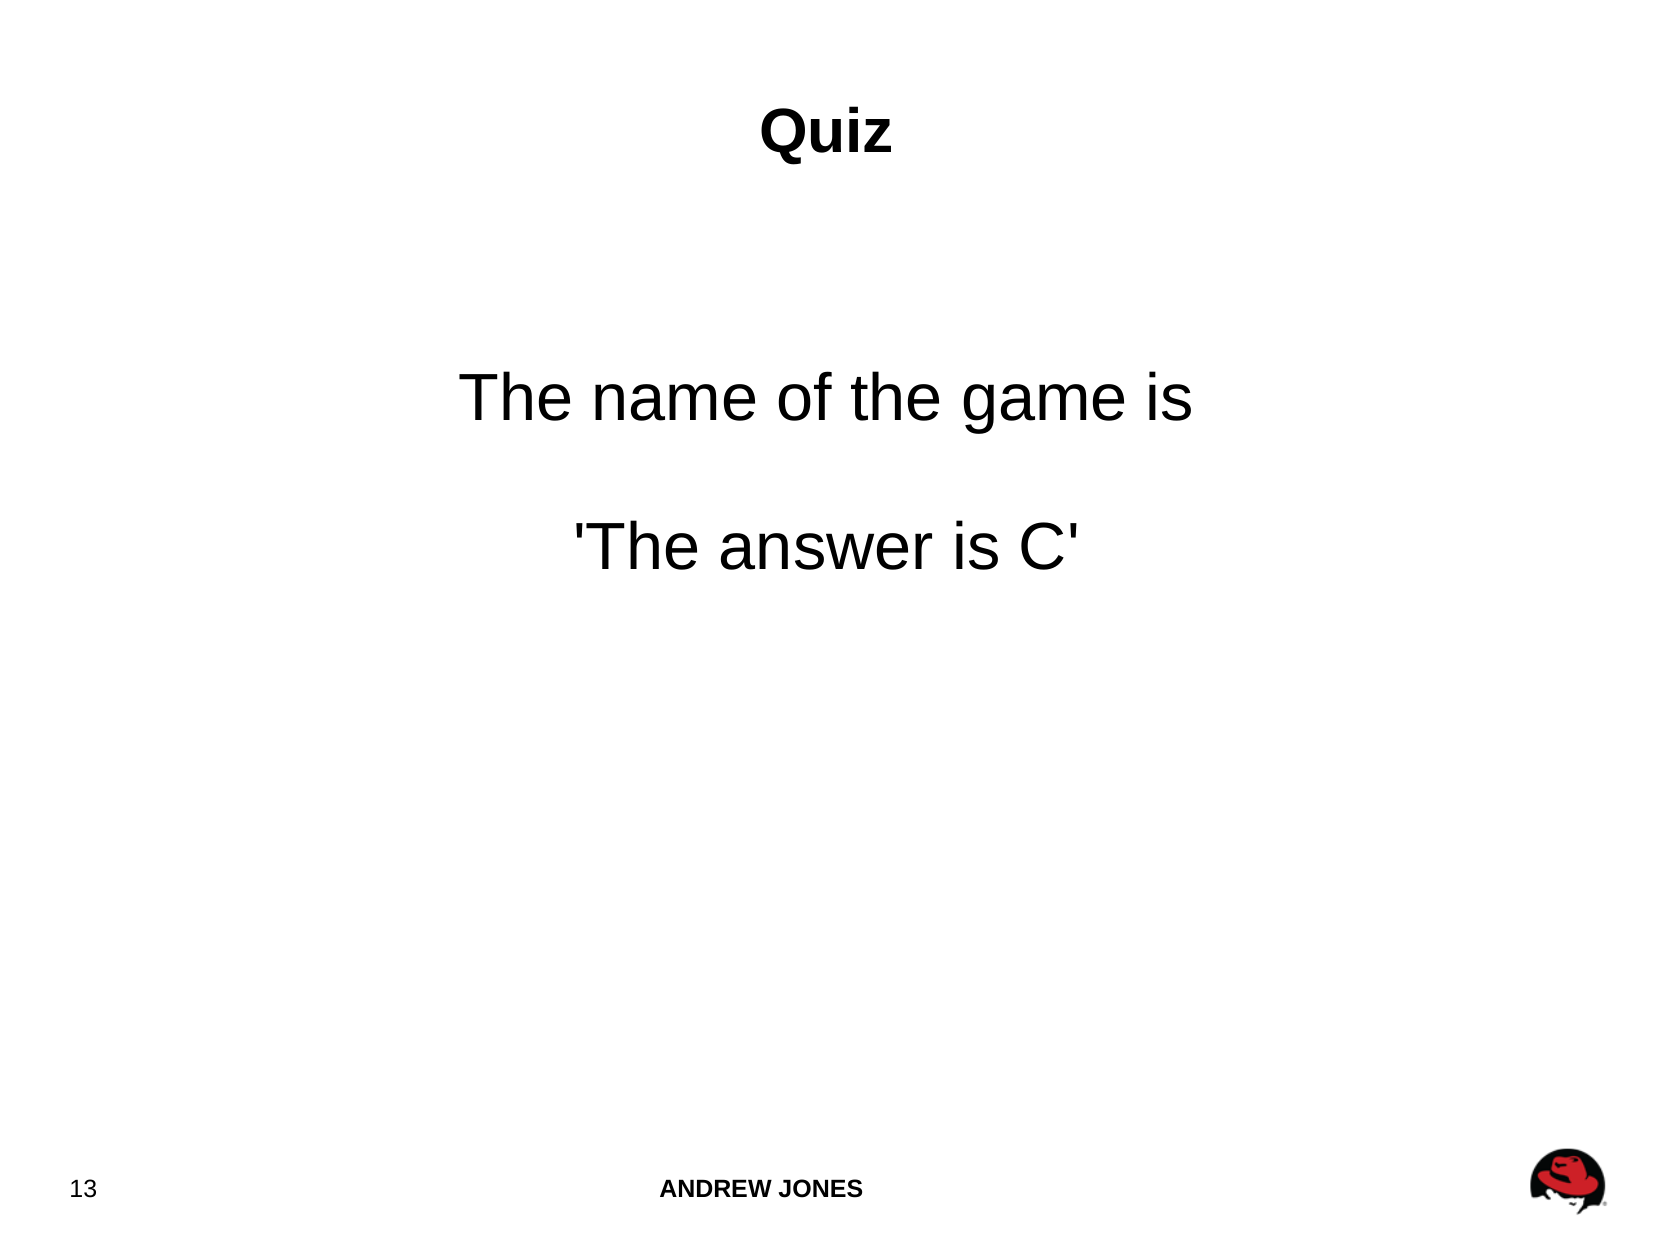

The name of the game is
'The answer is C'
# Quiz